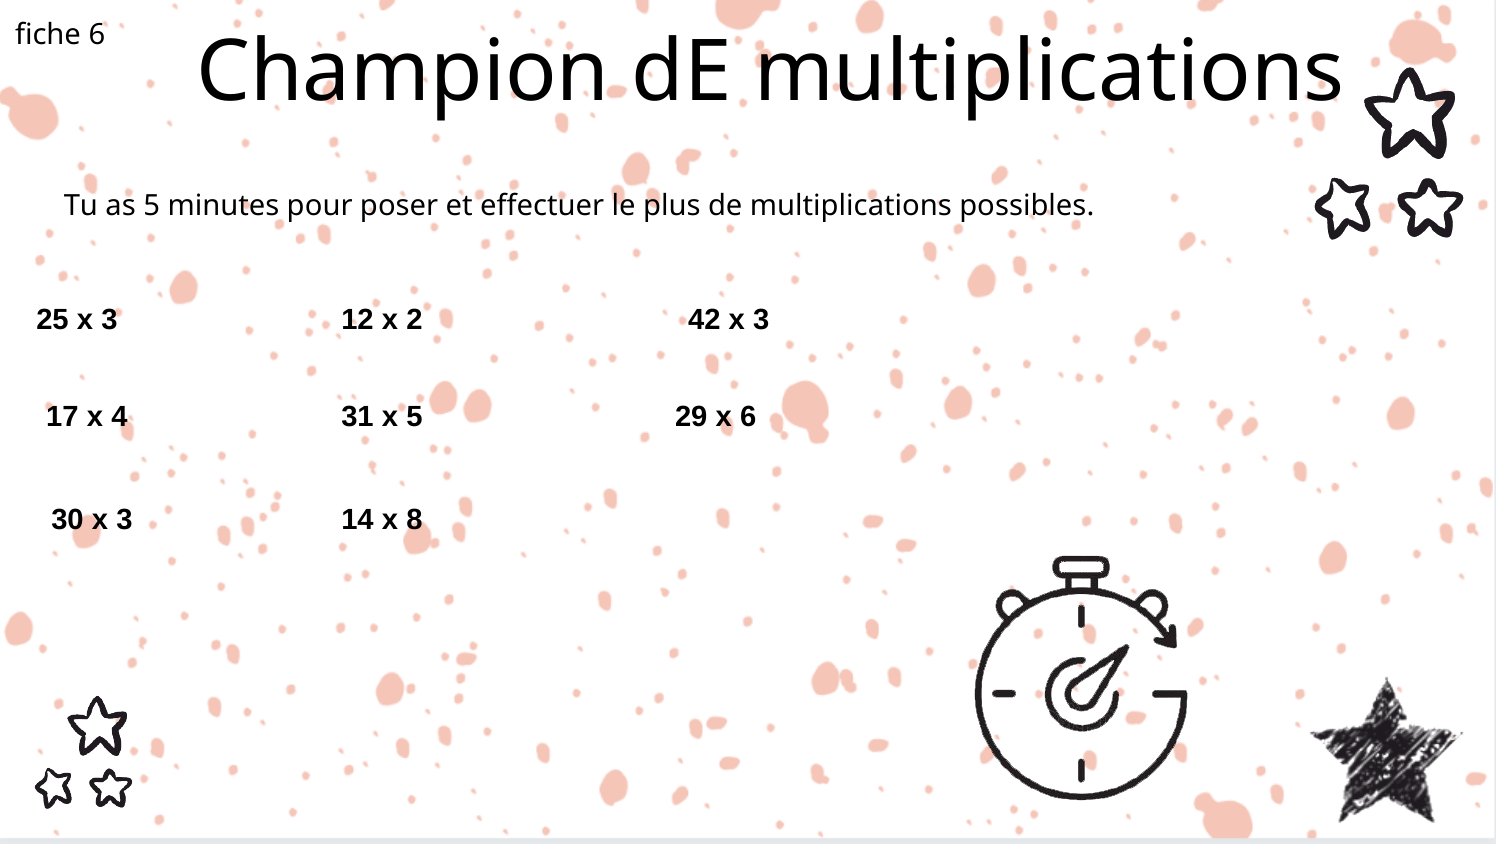

fiche 6
Champion dE multiplications
Tu as 5 minutes pour poser et effectuer le plus de multiplications possibles.
25 x 3
12 x 2
42 x 3
17 x 4
31 x 5
29 x 6
30 x 3
14 x 8